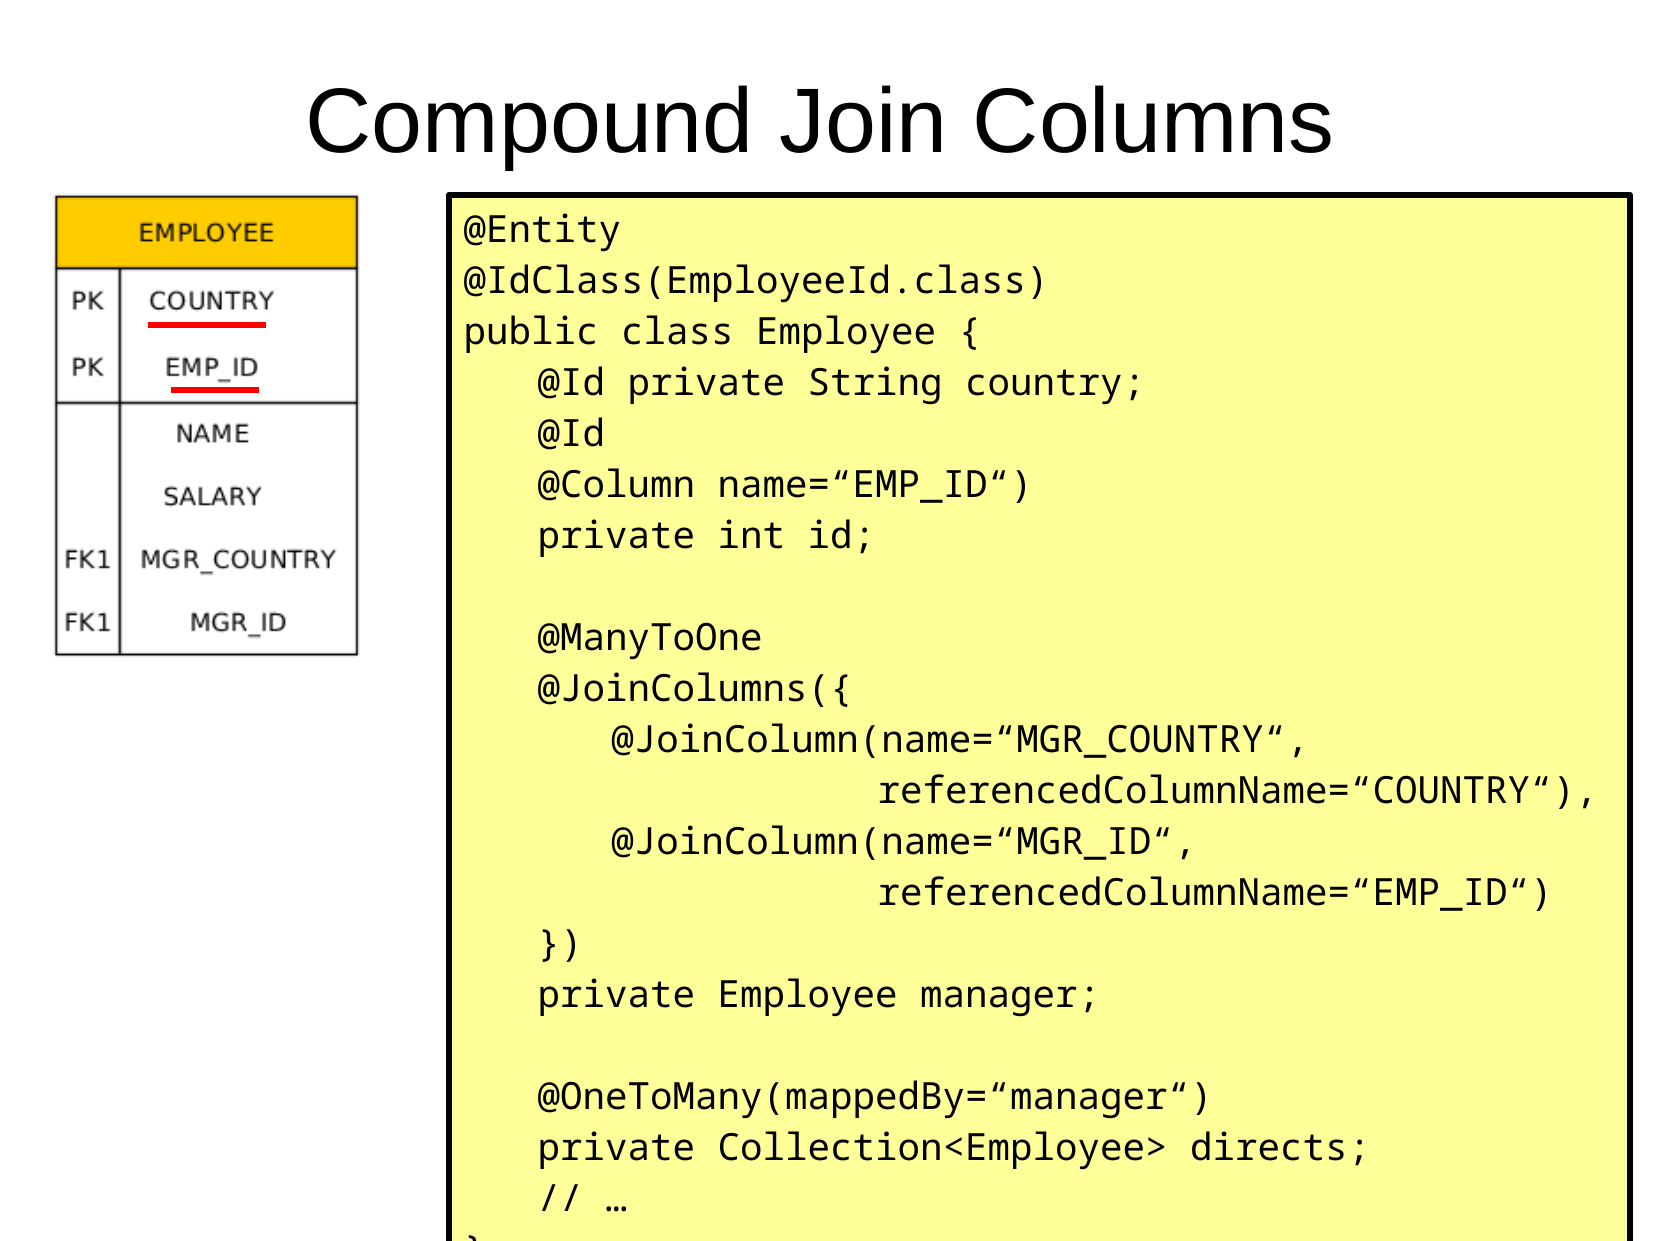

# Compound Join Columns
@Entity
@IdClass(EmployeeId.class)
public class Employee {
	@Id private String country;
	@Id
	@Column name=“EMP_ID“)
	private int id;
	@ManyToOne
	@JoinColumns({
		@JoinColumn(name=“MGR_COUNTRY“,
					 referencedColumnName=“COUNTRY“),
		@JoinColumn(name=“MGR_ID“,
					 referencedColumnName=“EMP_ID“)
	})
	private Employee manager;
	@OneToMany(mappedBy=“manager“)
	private Collection<Employee> directs;
	// …
}
KBSS 2010